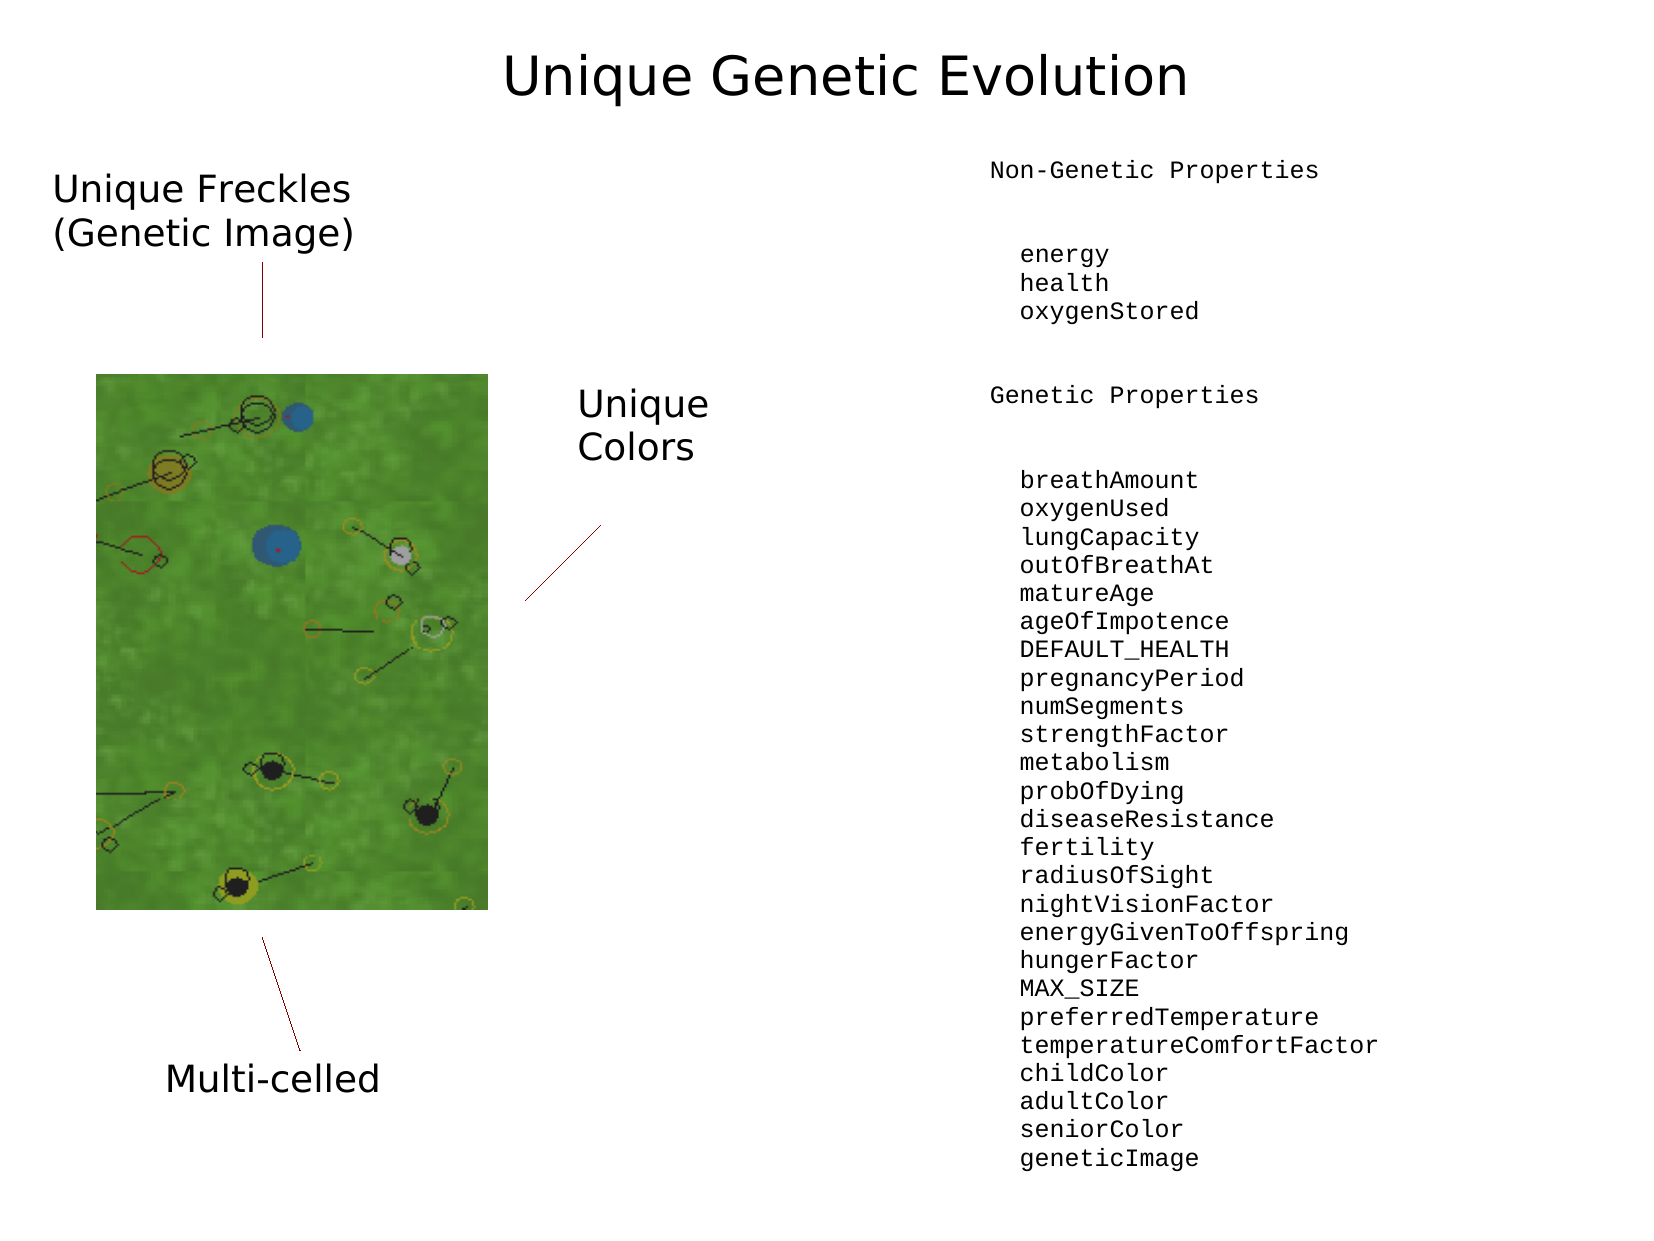

Unique Genetic Evolution
	Non-Genetic Properties
 energy
 health
 oxygenStored
	Genetic Properties
	 breathAmount
 oxygenUsed
 lungCapacity
 outOfBreathAt
 matureAge
 ageOfImpotence
 DEFAULT_HEALTH
 pregnancyPeriod
 numSegments
 strengthFactor
 metabolism
 probOfDying
 diseaseResistance
 fertility
 radiusOfSight
 nightVisionFactor
 energyGivenToOffspring
 hungerFactor
 MAX_SIZE
 preferredTemperature
 temperatureComfortFactor
 childColor
 adultColor
 seniorColor
 geneticImage
Unique Freckles (Genetic Image)
Unique Colors
Multi-celled